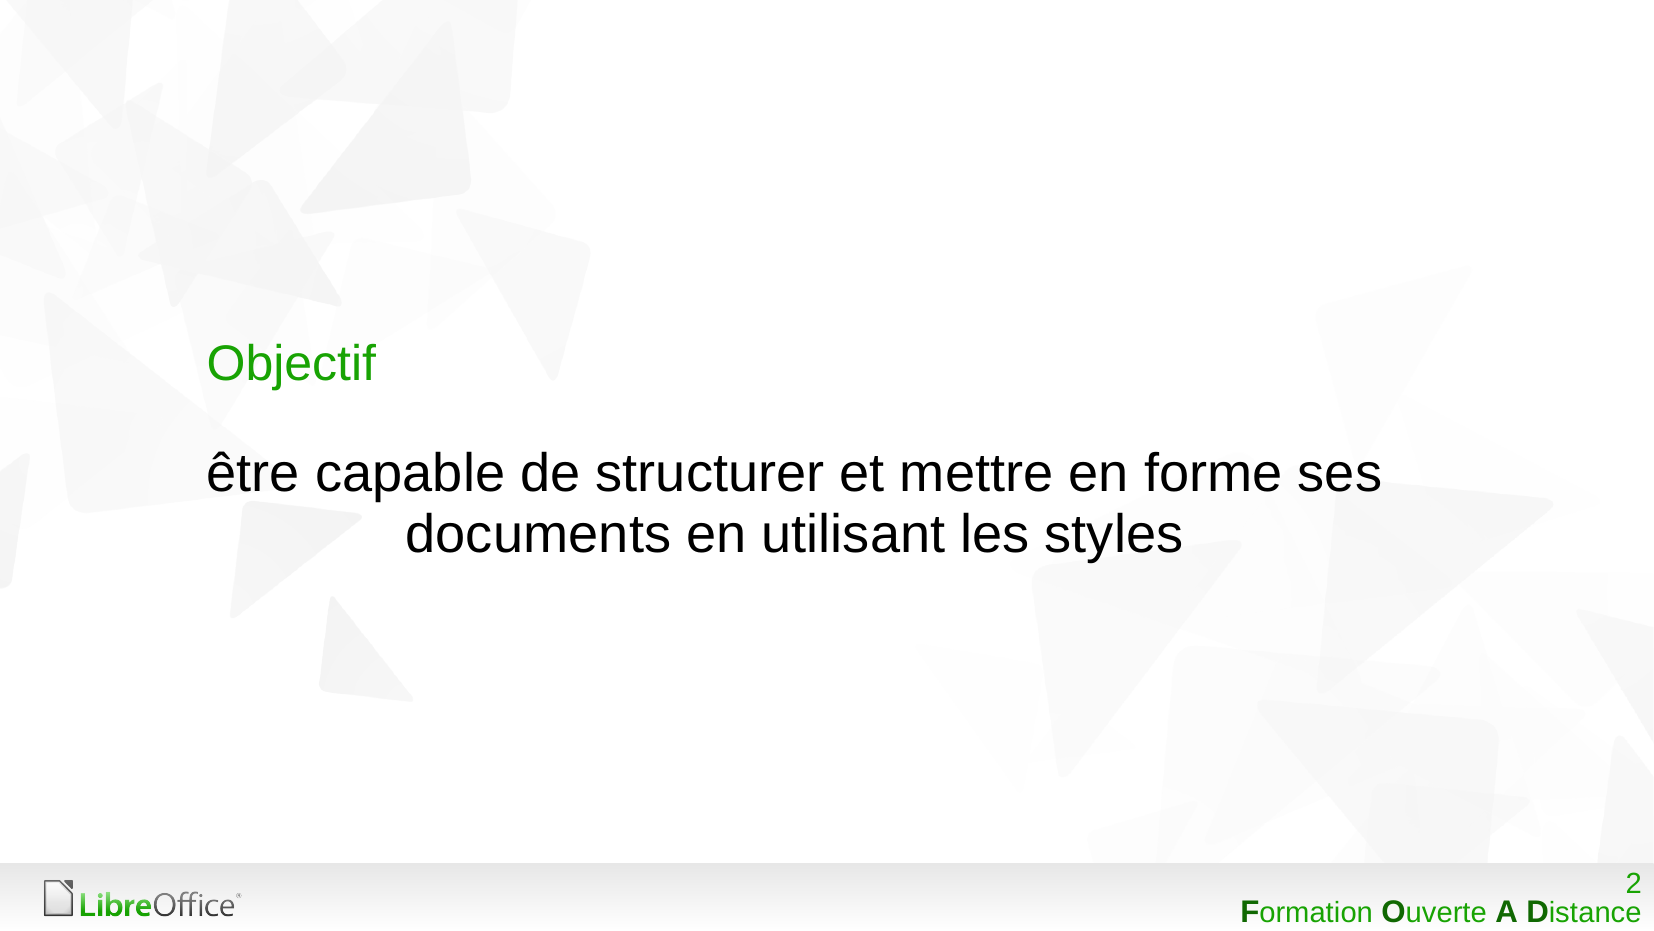

# Objectif
être capable de structurer et mettre en forme ses documents en utilisant les styles
2